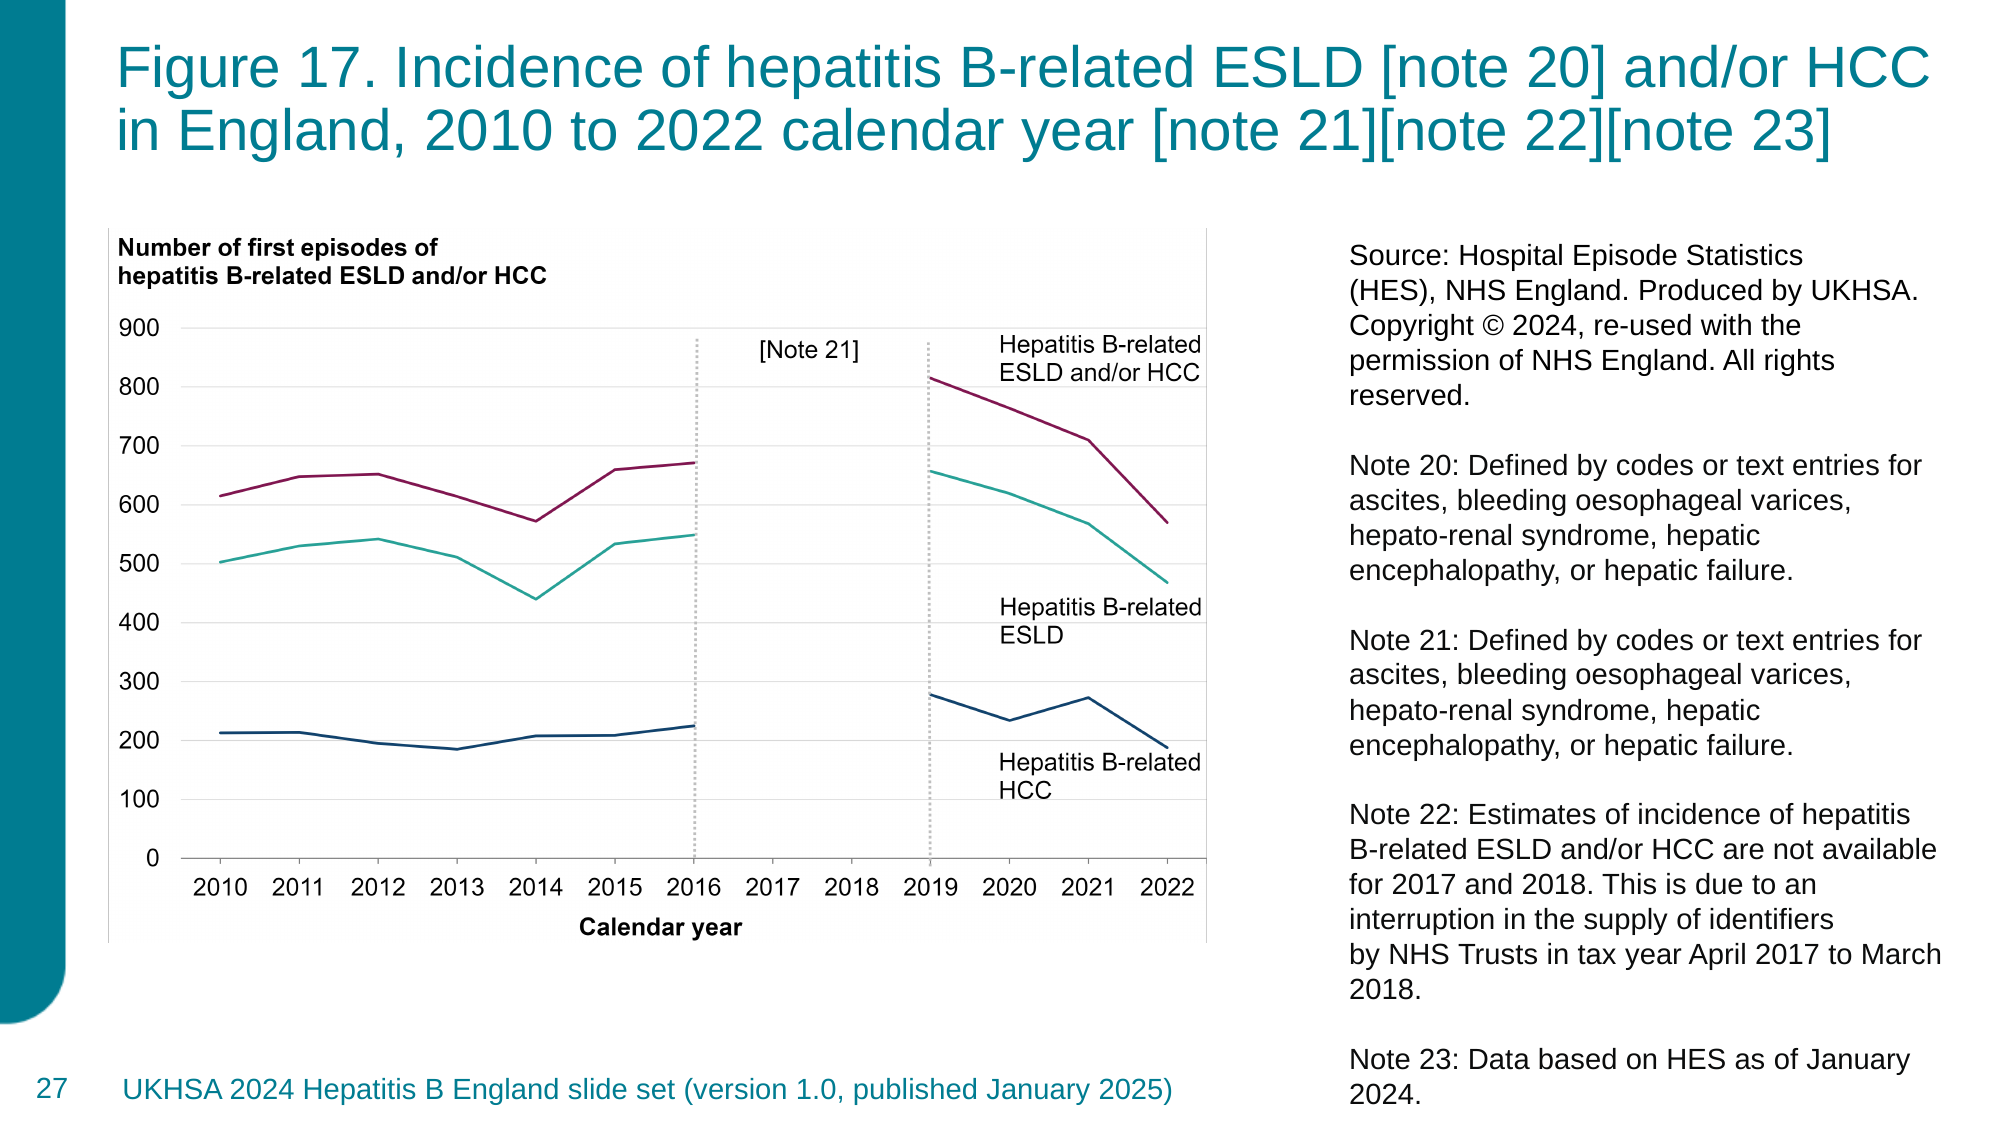

# Figure 17. Incidence of hepatitis B-related ESLD [note 20] and/or HCC in England, 2010 to 2022 calendar year [note 21][note 22][note 23]
Source: Hospital Episode Statistics
(HES), NHS England. Produced by UKHSA. Copyright © 2024, re-used with the permission of NHS England. All rights reserved.
Note 20: Defined by codes or text entries for ascites, bleeding oesophageal varices, hepato-renal syndrome, hepatic encephalopathy, or hepatic failure.
Note 21: Defined by codes or text entries for ascites, bleeding oesophageal varices, hepato-renal syndrome, hepatic encephalopathy, or hepatic failure.
Note 22: Estimates of incidence of hepatitis B-related ESLD and/or HCC are not available for 2017 and 2018. This is due to an interruption in the supply of identifiers by NHS Trusts in tax year April 2017 to March 2018.
Note 23: Data based on HES as of January 2024.
UKHSA 2024 Hepatitis B England slide set (version 1.0, published January 2025)